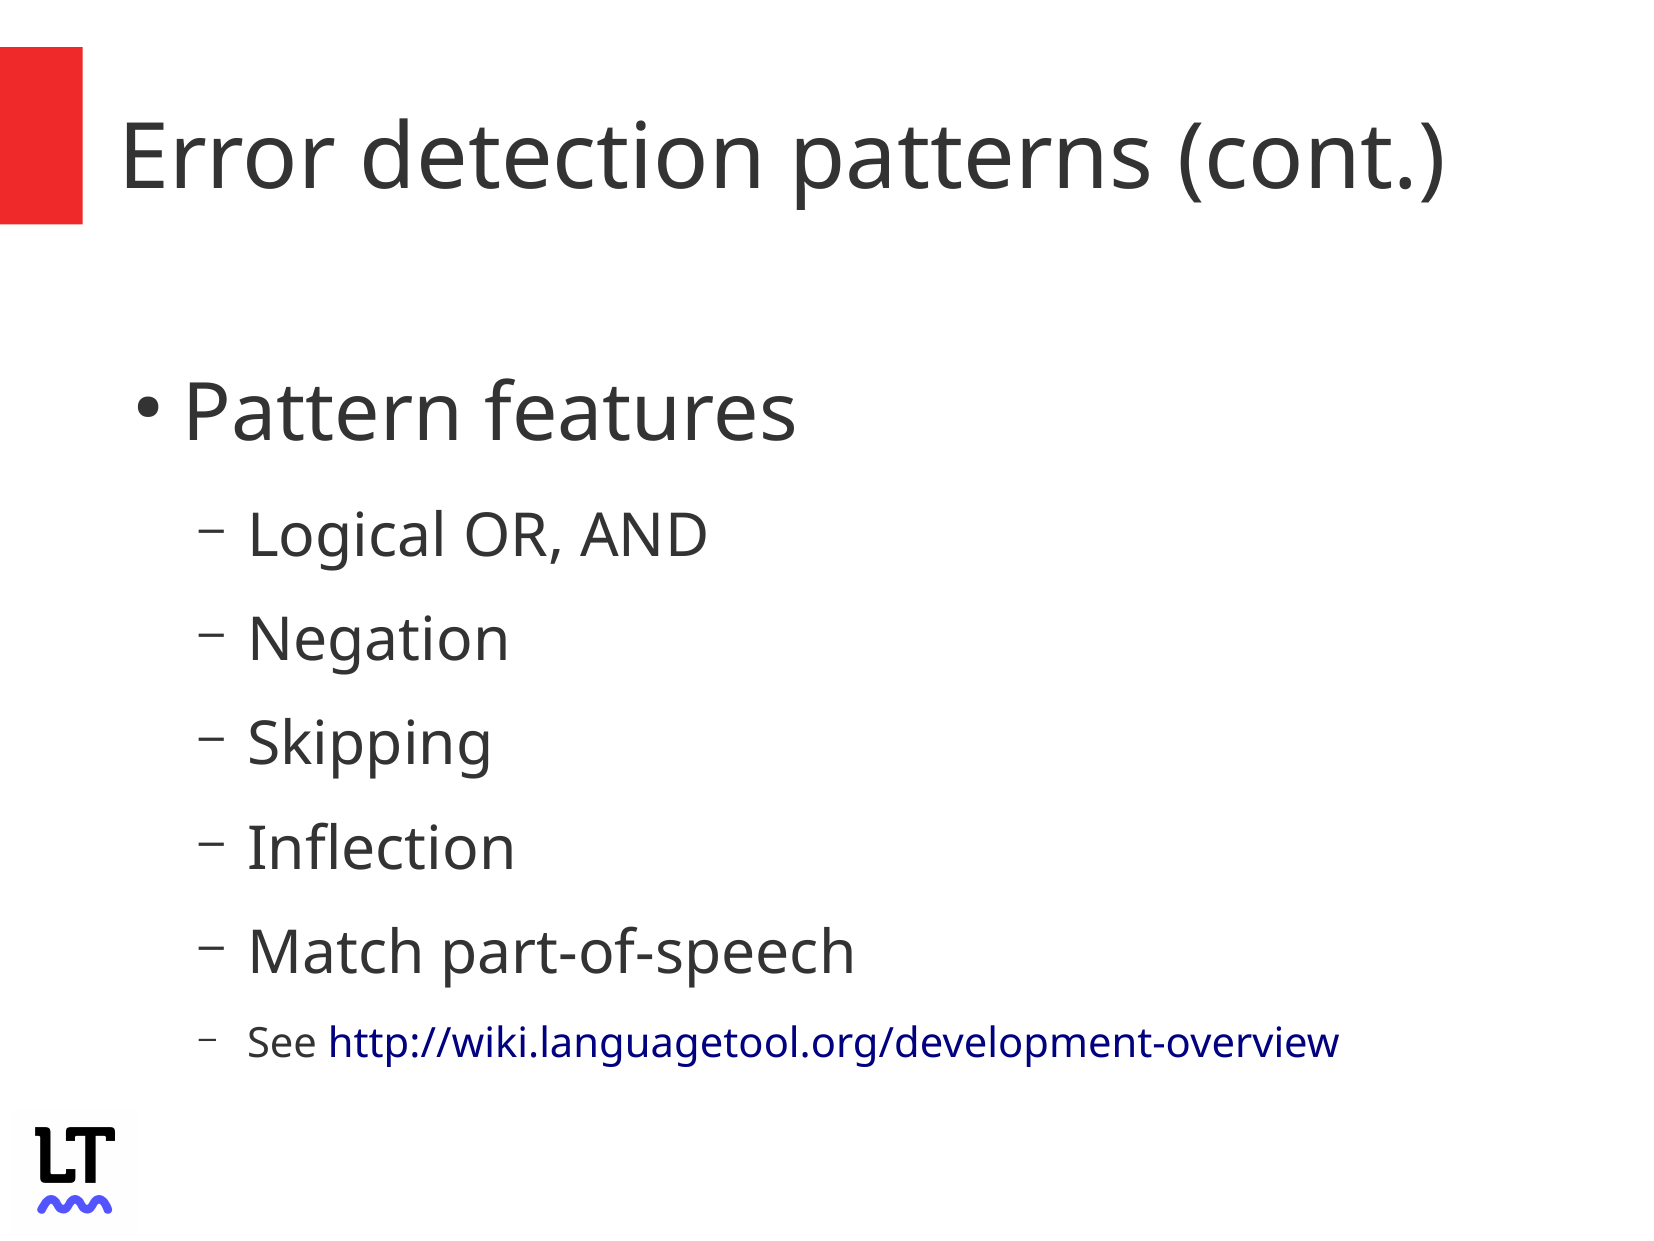

# Error detection patterns (cont.)
Pattern features
Logical OR, AND
Negation
Skipping
Inflection
Match part-of-speech
See http://wiki.languagetool.org/development-overview